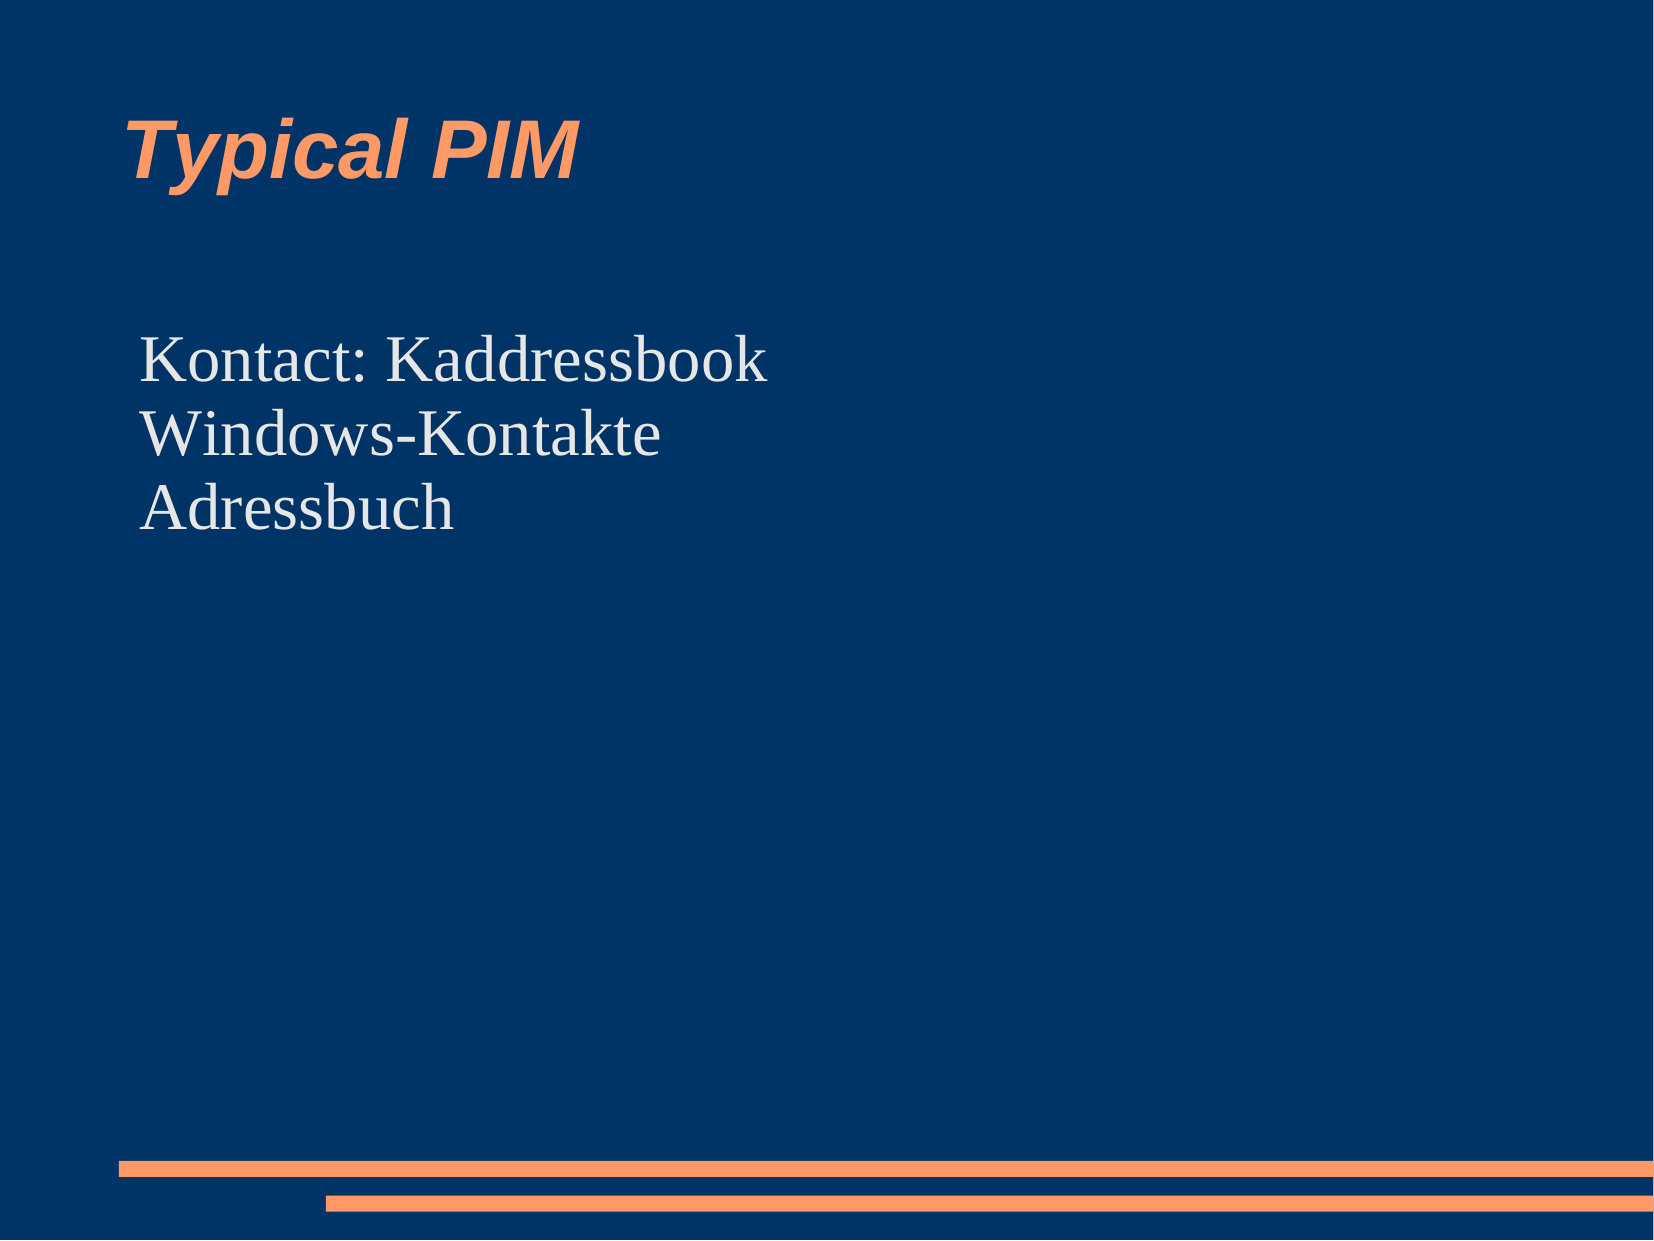

# Typical PIM
Kontact: Kaddressbook
Windows-Kontakte
Adressbuch